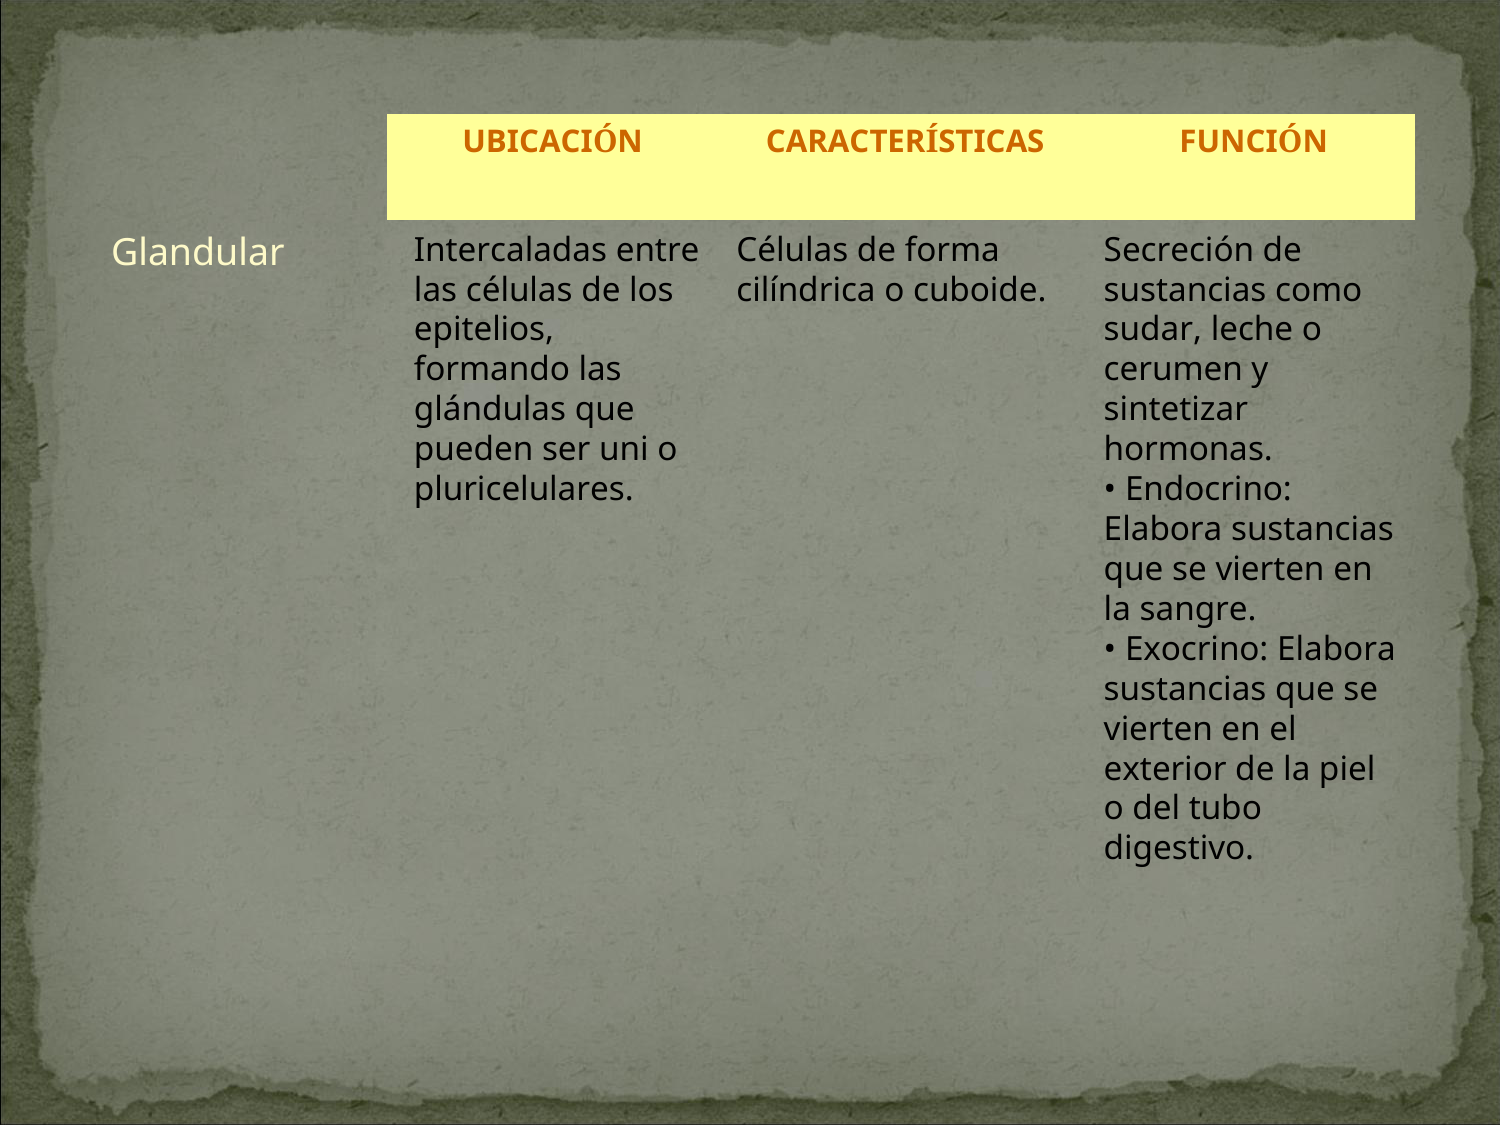

| | UBICACIÓN | CARACTERÍSTICAS | FUNCIÓN |
| --- | --- | --- | --- |
| Glandular | Intercaladas entre las células de los epitelios, formando las glándulas que pueden ser uni o pluricelulares. | Células de forma cilíndrica o cuboide. | Secreción de sustancias como sudar, leche o cerumen y sintetizar hormonas. • Endocrino: Elabora sustancias que se vierten en la sangre. • Exocrino: Elabora sustancias que se vierten en el exterior de la piel o del tubo digestivo. |
| --- | --- | --- | --- |